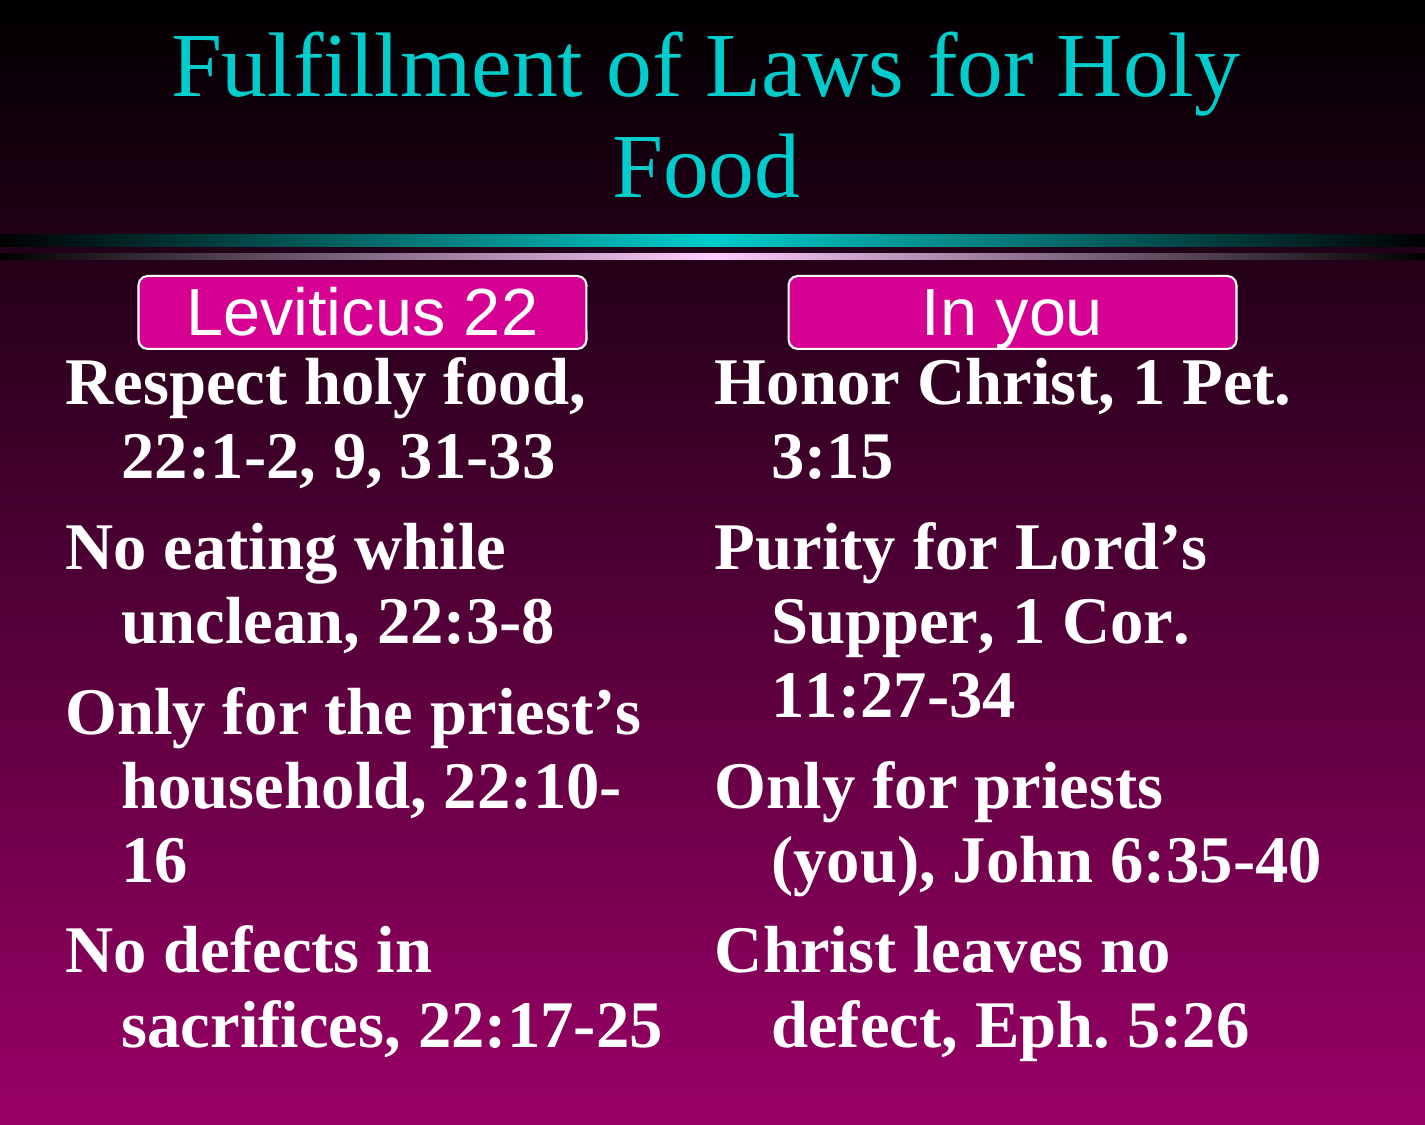

# Fulfillment of Laws for Holy Food
Leviticus 22
In you
Respect holy food, 22:1-2, 9, 31-33
No eating while unclean, 22:3-8
Only for the priest’s household, 22:10-16
No defects in sacrifices, 22:17-25
Honor Christ, 1 Pet. 3:15
Purity for Lord’s Supper, 1 Cor. 11:27-34
Only for priests (you), John 6:35-40
Christ leaves no defect, Eph. 5:26